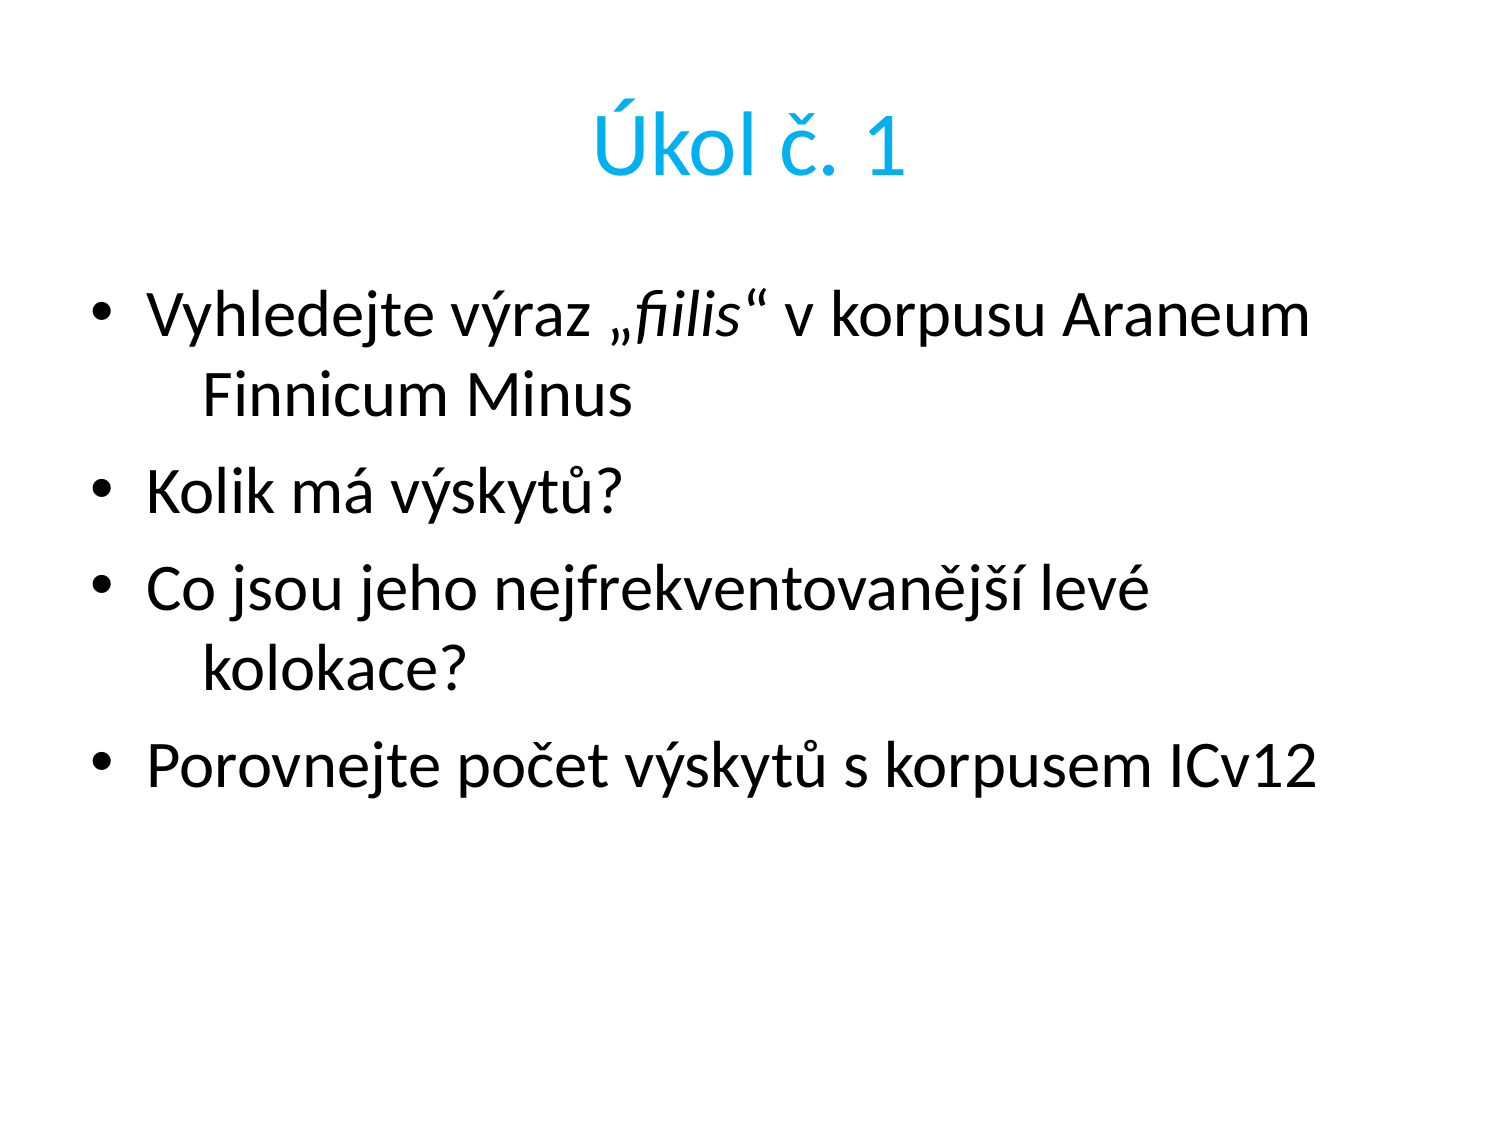

# Úkol č. 1
Vyhledejte výraz „fiilis“ v korpusu Araneum Finnicum Minus
Kolik má výskytů?
Co jsou jeho nejfrekventovanější levé kolokace?
Porovnejte počet výskytů s korpusem ICv12